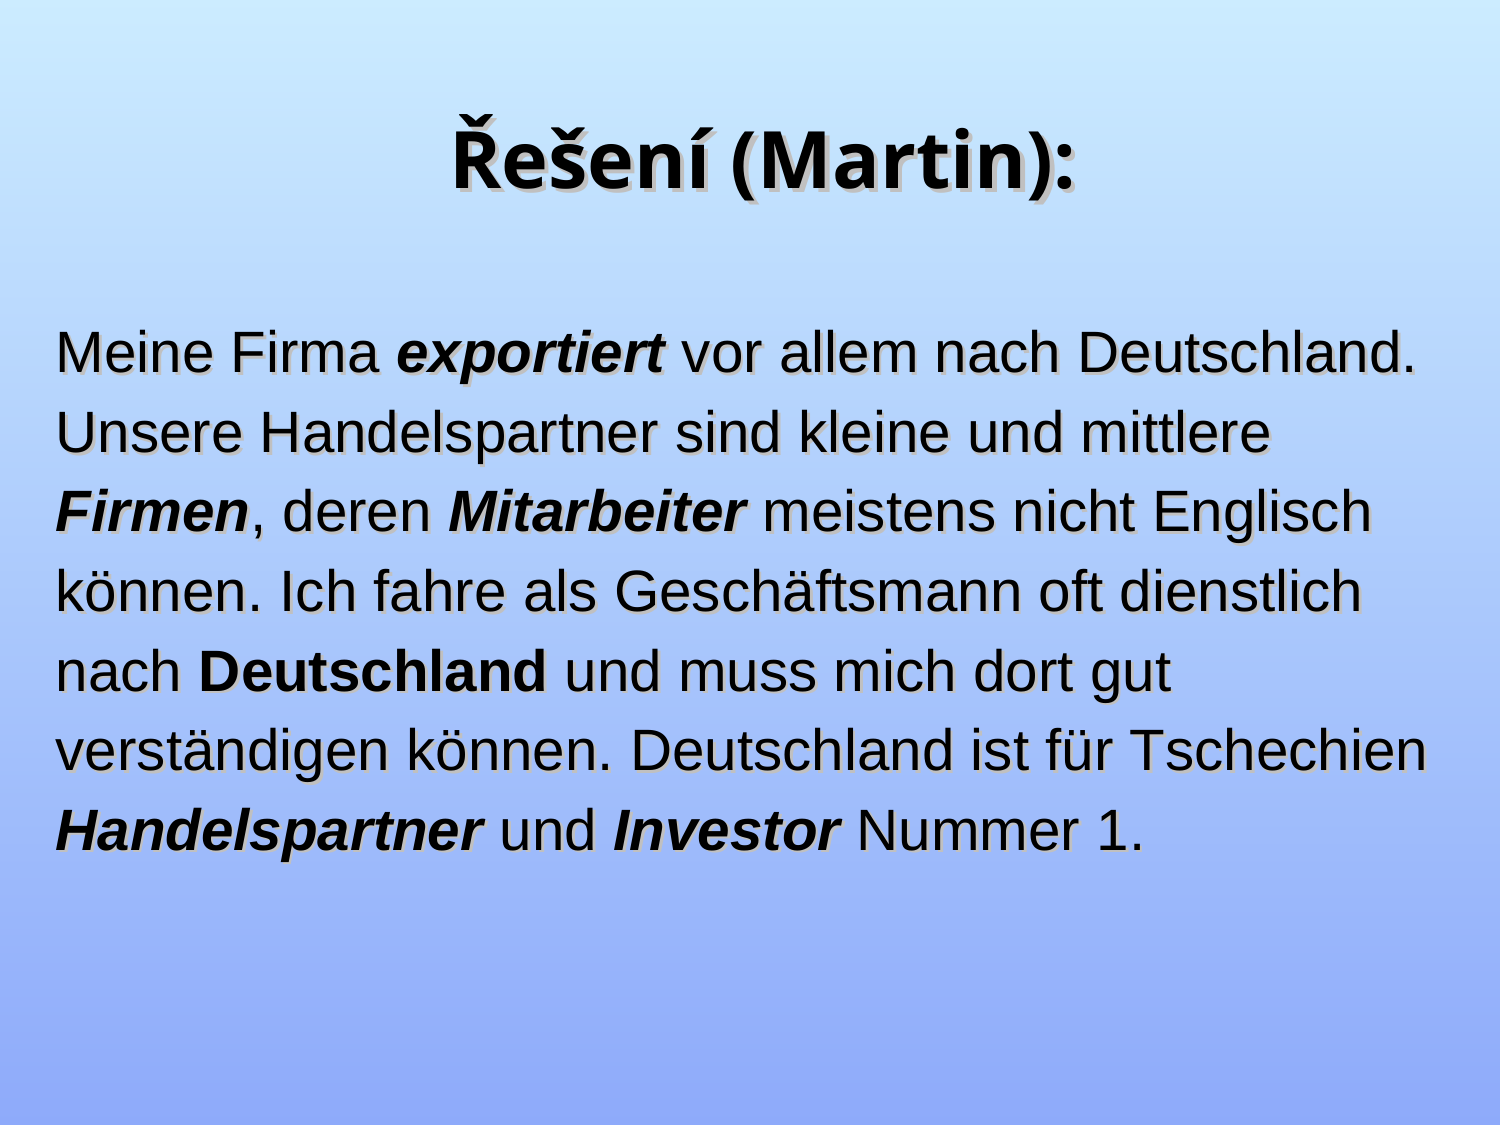

# Řešení (Martin):
Meine Firma exportiert vor allem nach Deutschland.
Unsere Handelspartner sind kleine und mittlere
Firmen, deren Mitarbeiter meistens nicht Englisch
können. Ich fahre als Geschäftsmann oft dienstlich
nach Deutschland und muss mich dort gut
verständigen können. Deutschland ist für Tschechien
Handelspartner und Investor Nummer 1.